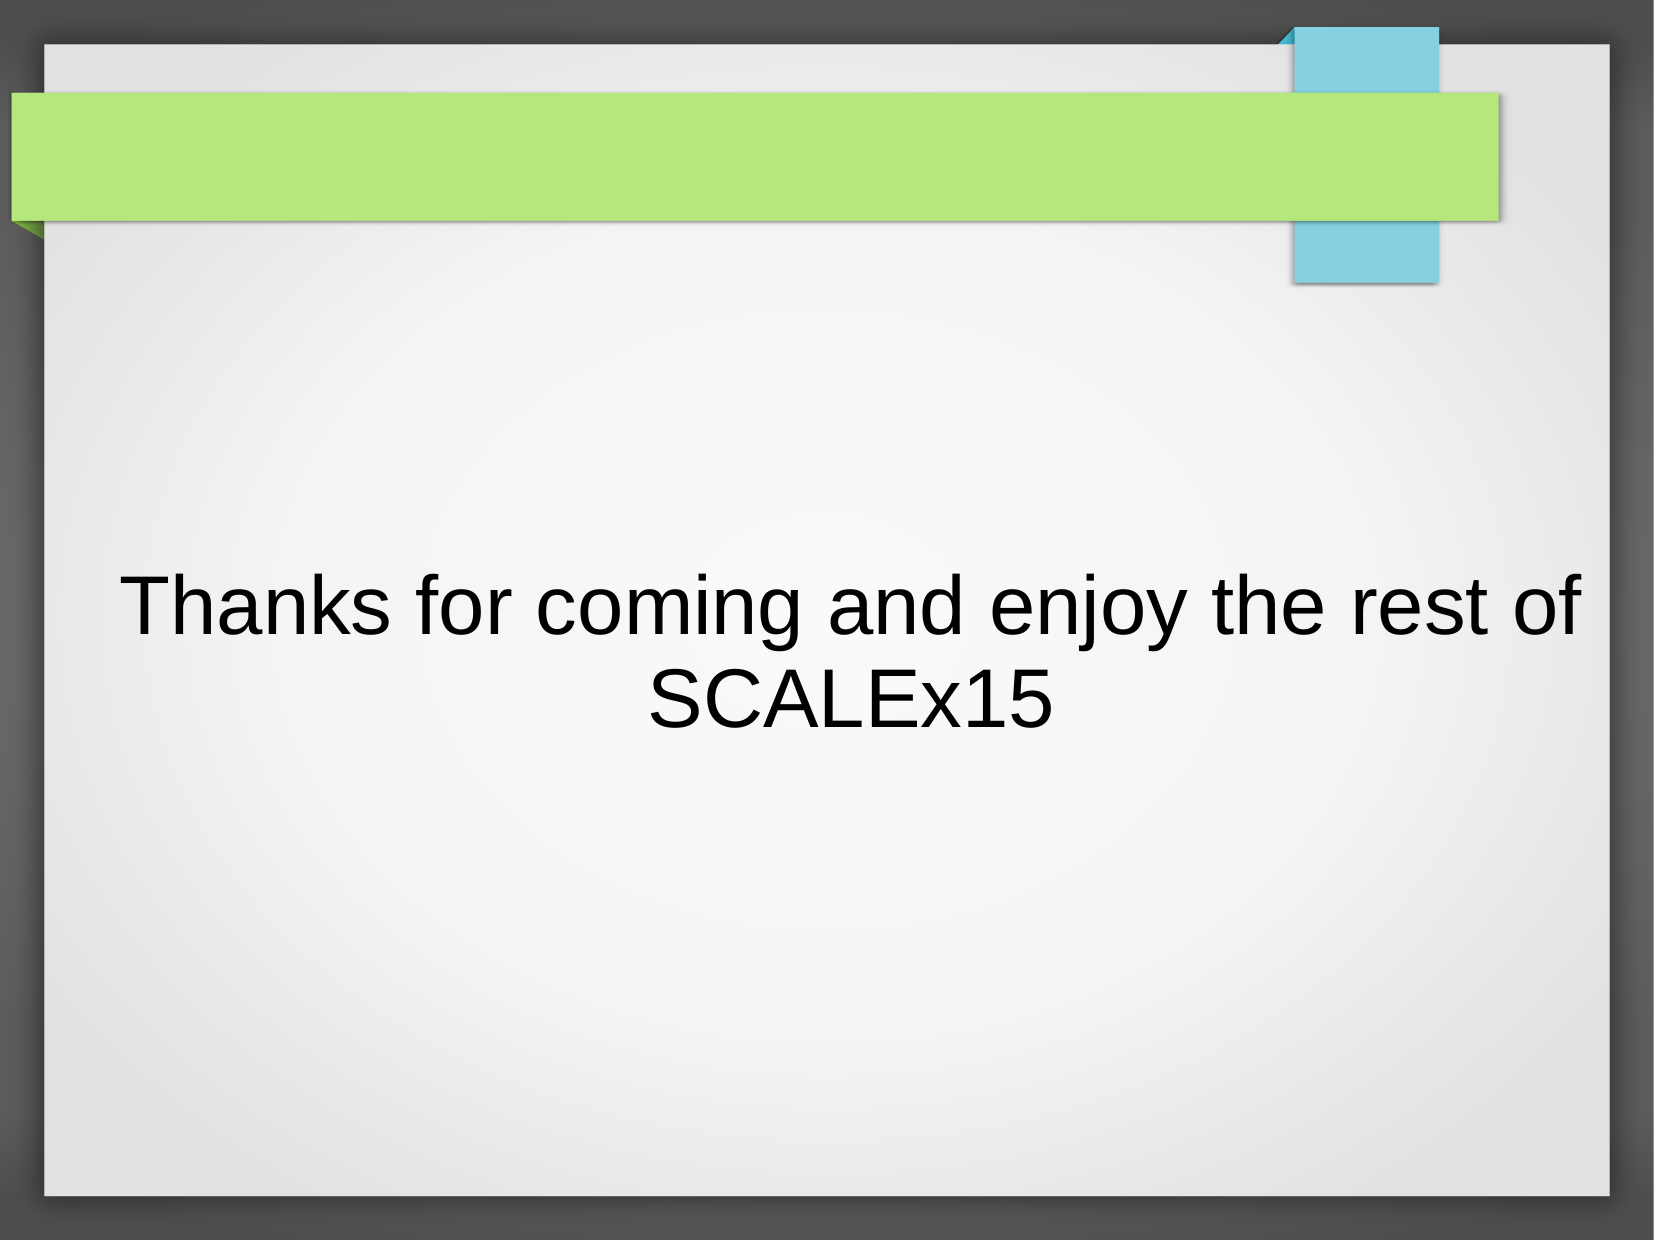

#
Thanks for coming and enjoy the rest of SCALEx15